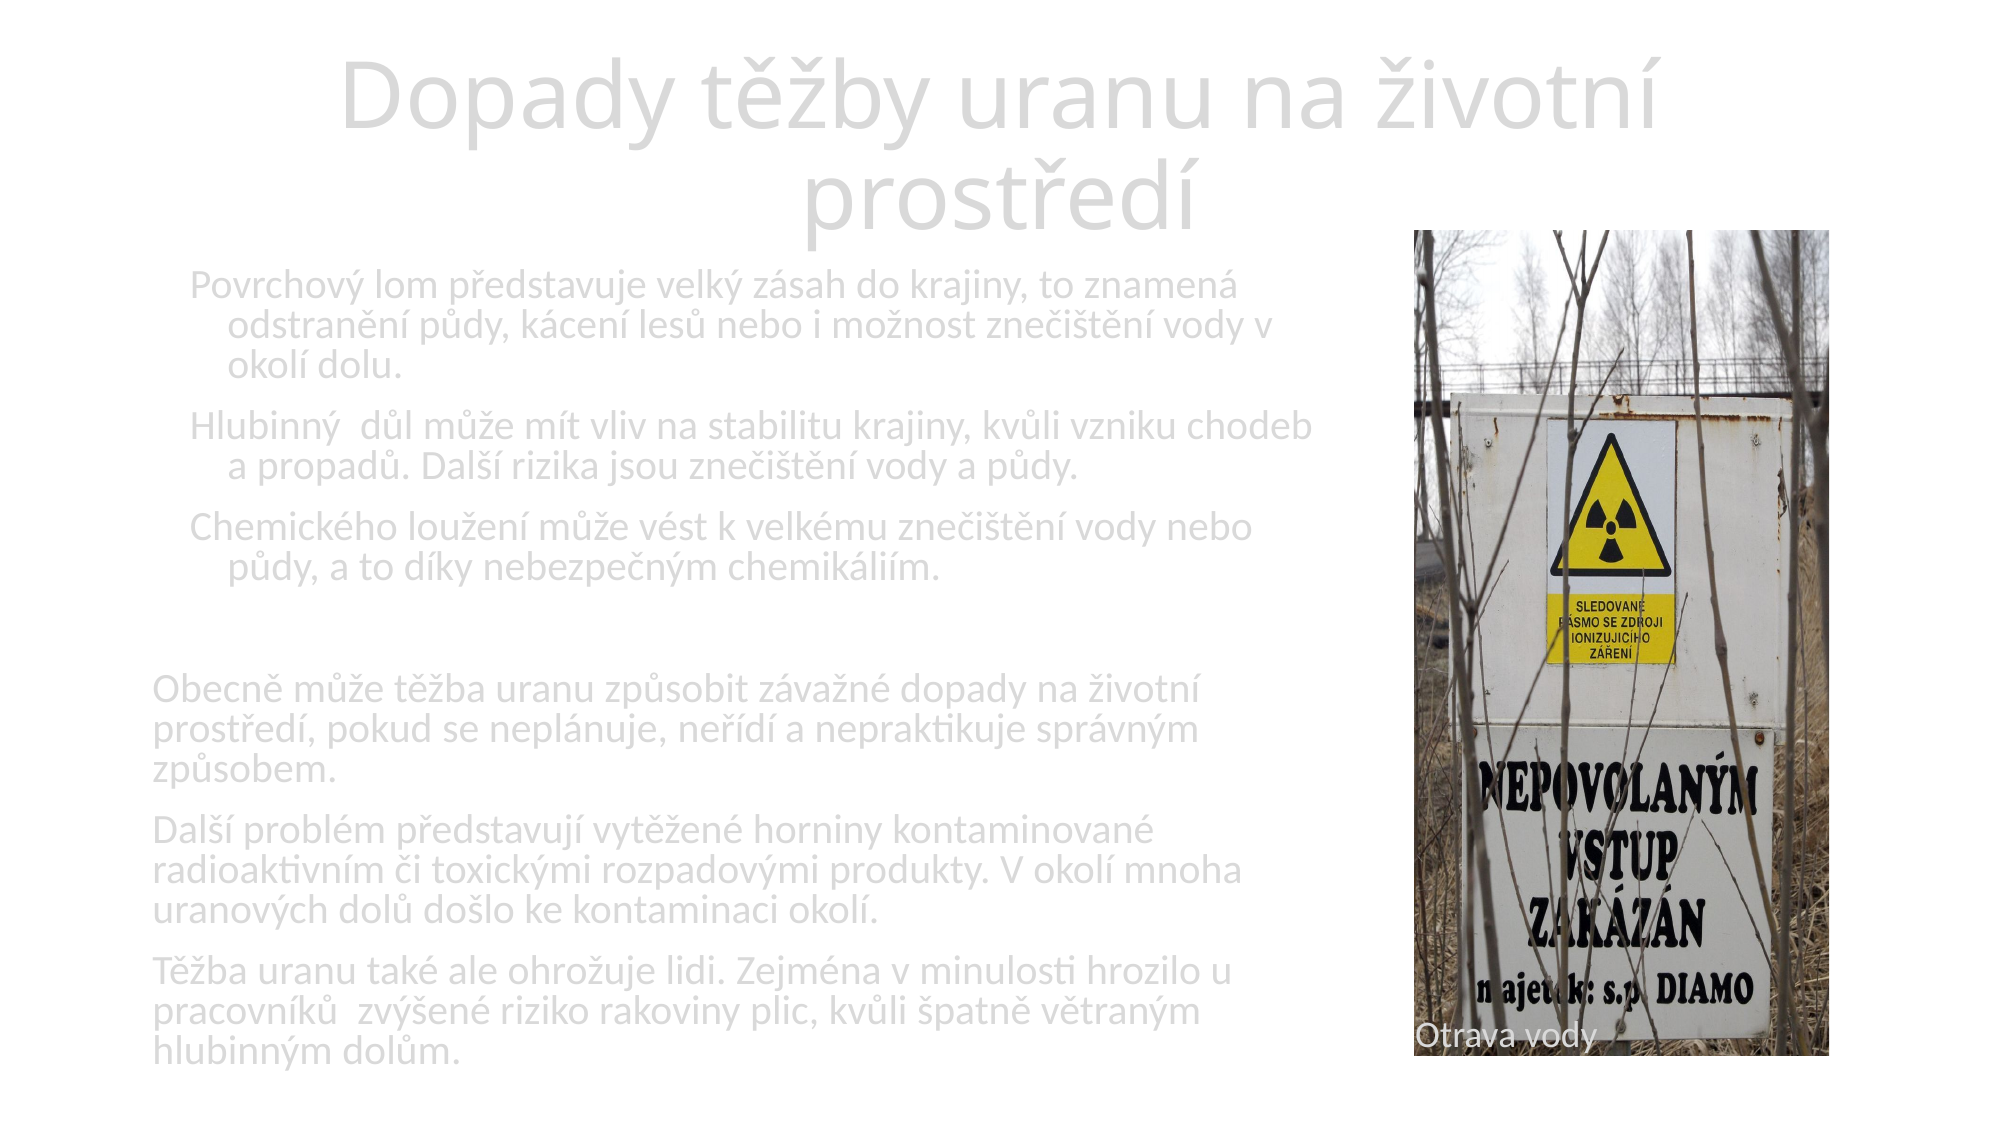

# Dopady těžby uranu na životní prostředí
Povrchový lom představuje velký zásah do krajiny, to znamená odstranění půdy, kácení lesů nebo i možnost znečištění vody v okolí dolu.
Hlubinný důl může mít vliv na stabilitu krajiny, kvůli vzniku chodeb a propadů. Další rizika jsou znečištění vody a půdy.
Chemického loužení může vést k velkému znečištění vody nebo půdy, a to díky nebezpečným chemikáliím.
Obecně může těžba uranu způsobit závažné dopady na životní prostředí, pokud se neplánuje, neřídí a nepraktikuje správným způsobem.
Další problém představují vytěžené horniny kontaminované radioaktivním či toxickými rozpadovými produkty. V okolí mnoha uranových dolů došlo ke kontaminaci okolí.
Těžba uranu také ale ohrožuje lidi. Zejména v minulosti hrozilo u pracovníků zvýšené riziko rakoviny plic, kvůli špatně větraným hlubinným dolům.
Otrava vody